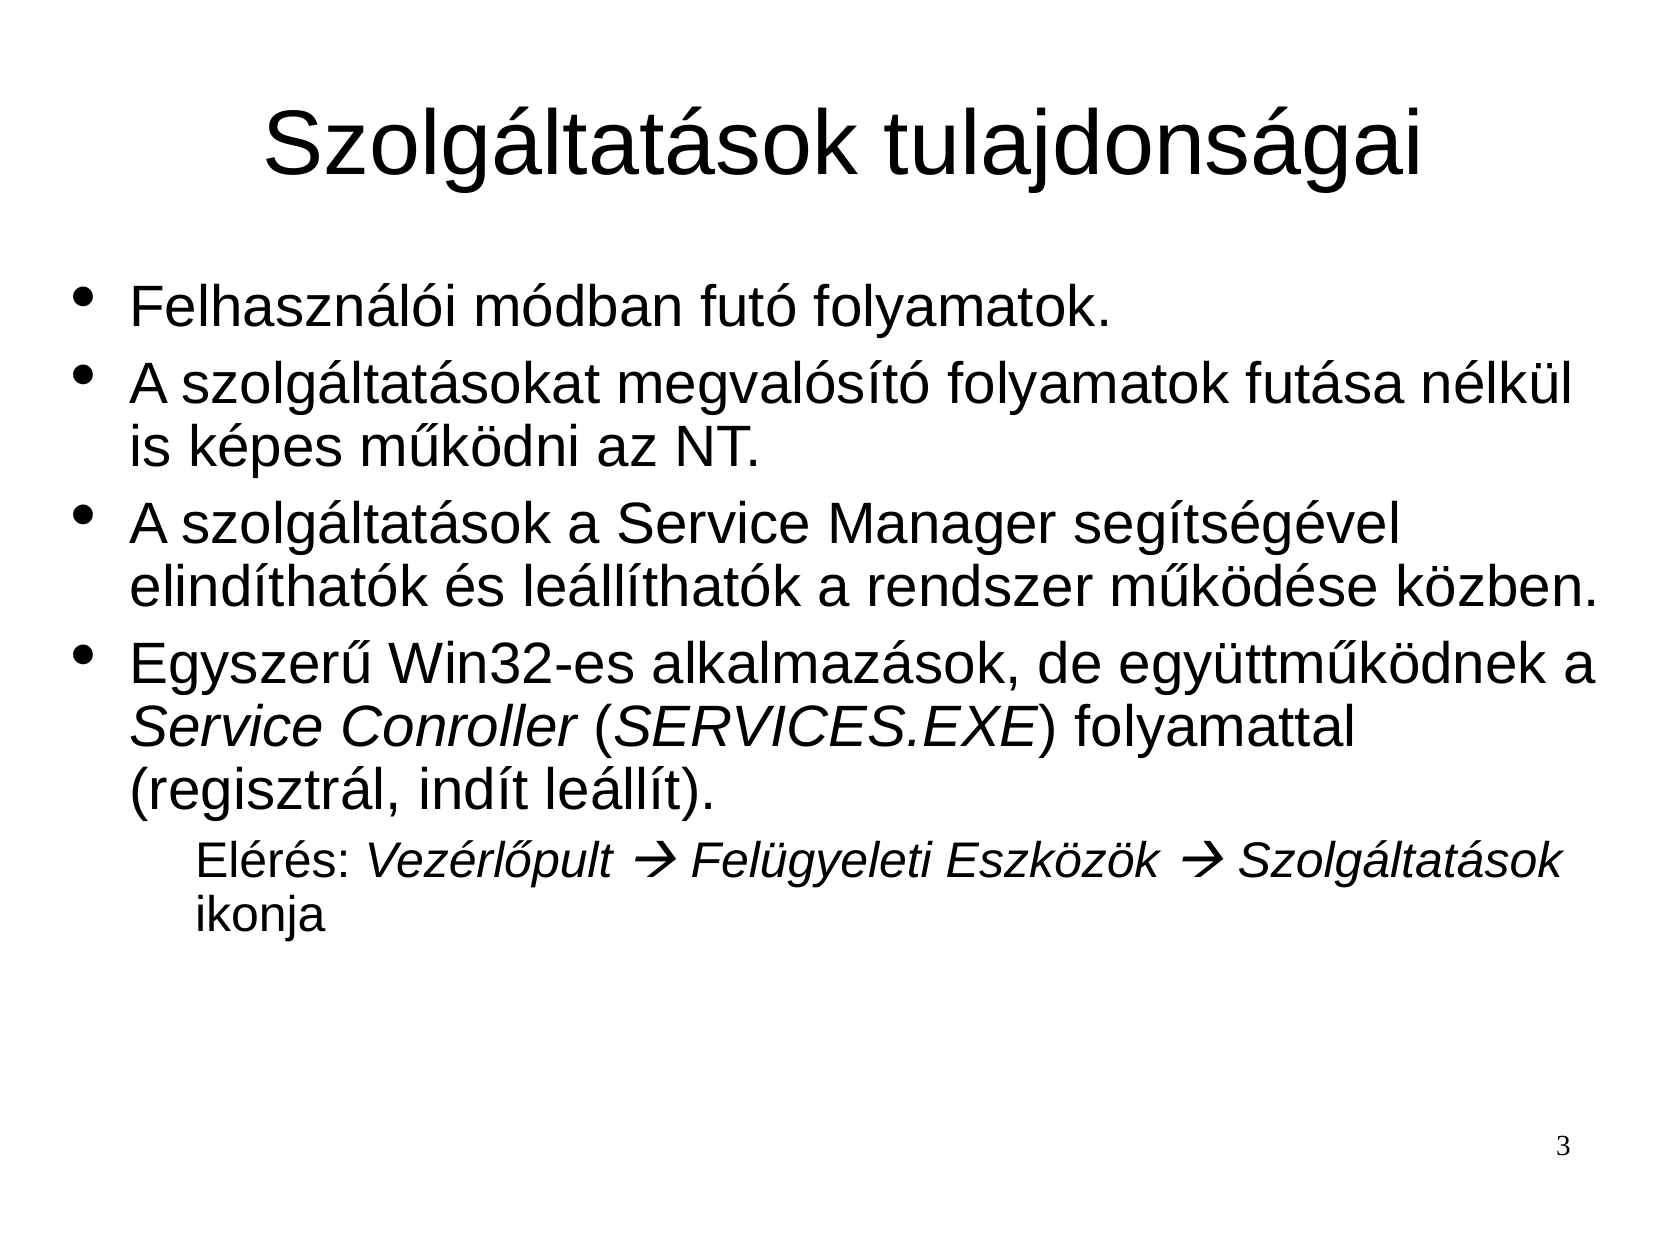

# Szolgáltatások tulajdonságai
Felhasználói módban futó folyamatok.
A szolgáltatásokat megvalósító folyamatok futása nélkül is képes működni az NT.
A szolgáltatások a Service Manager segítségével elindíthatók és leállíthatók a rendszer működése közben.
Egyszerű Win32-es alkalmazások, de együttműködnek a Service Conroller (SERVICES.EXE) folyamattal (regisztrál, indít leállít).
Elérés: Vezérlőpult  Felügyeleti Eszközök  Szolgáltatások ikonja
3